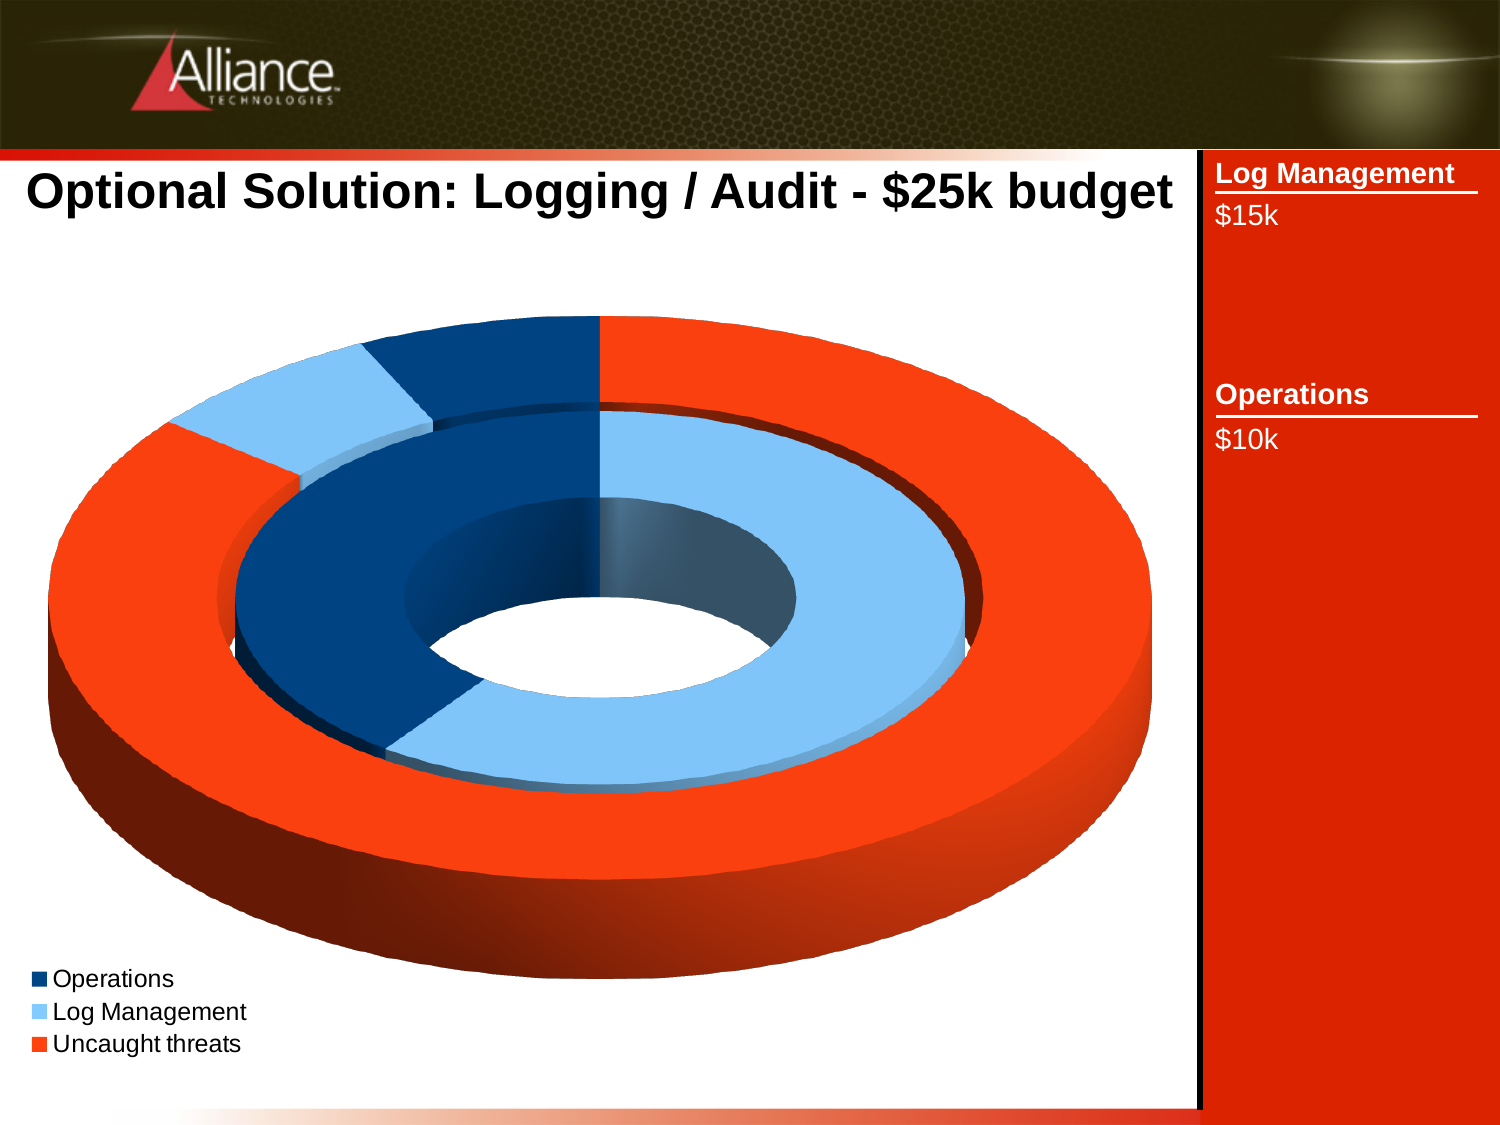

Log Management
Optional Solution: Logging / Audit - $25k budget
$15k
### Chart
| Category | Column C Column C | Column B Column B |
|---|---|---|
| Operations | 1.0 | 10.0 |
| Log Management | 1.0 | 15.0 |
| Uncaught threats | 12.0 | None |Operations
$10k